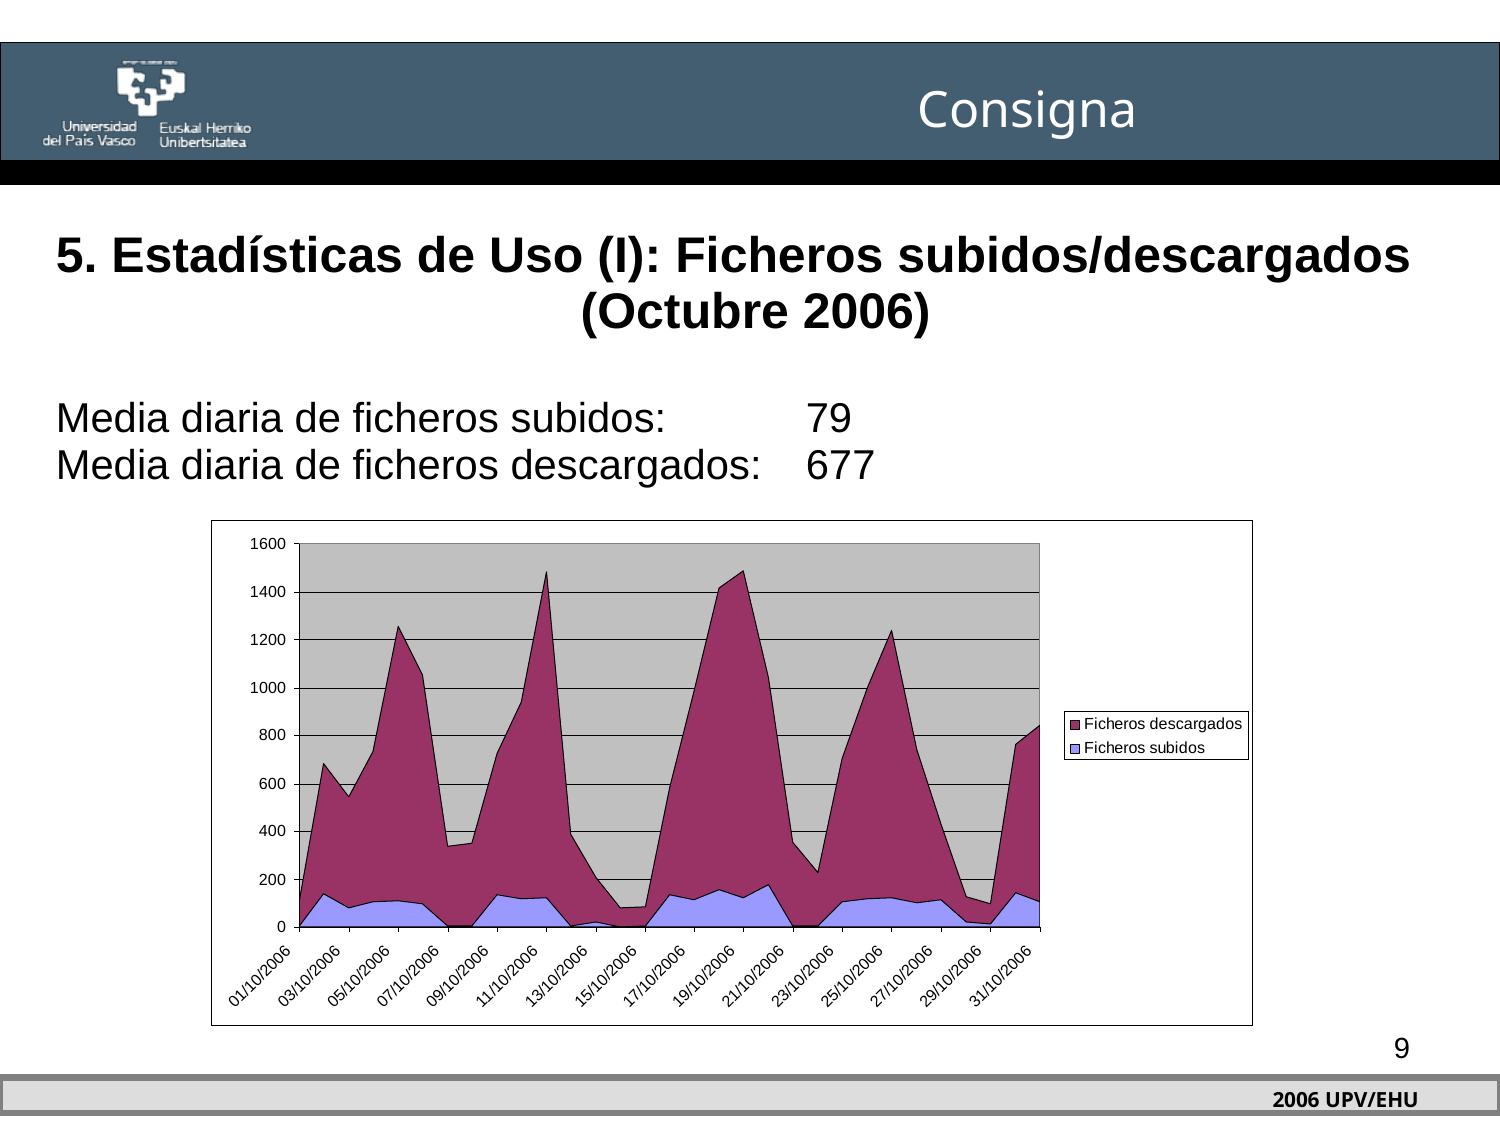

Consigna
5. Estadísticas de Uso (I): Ficheros subidos/descargados
(Octubre 2006)
Media diaria de ficheros subidos:	79
Media diaria de ficheros descargados:	677
9
2006 UPV/EHU